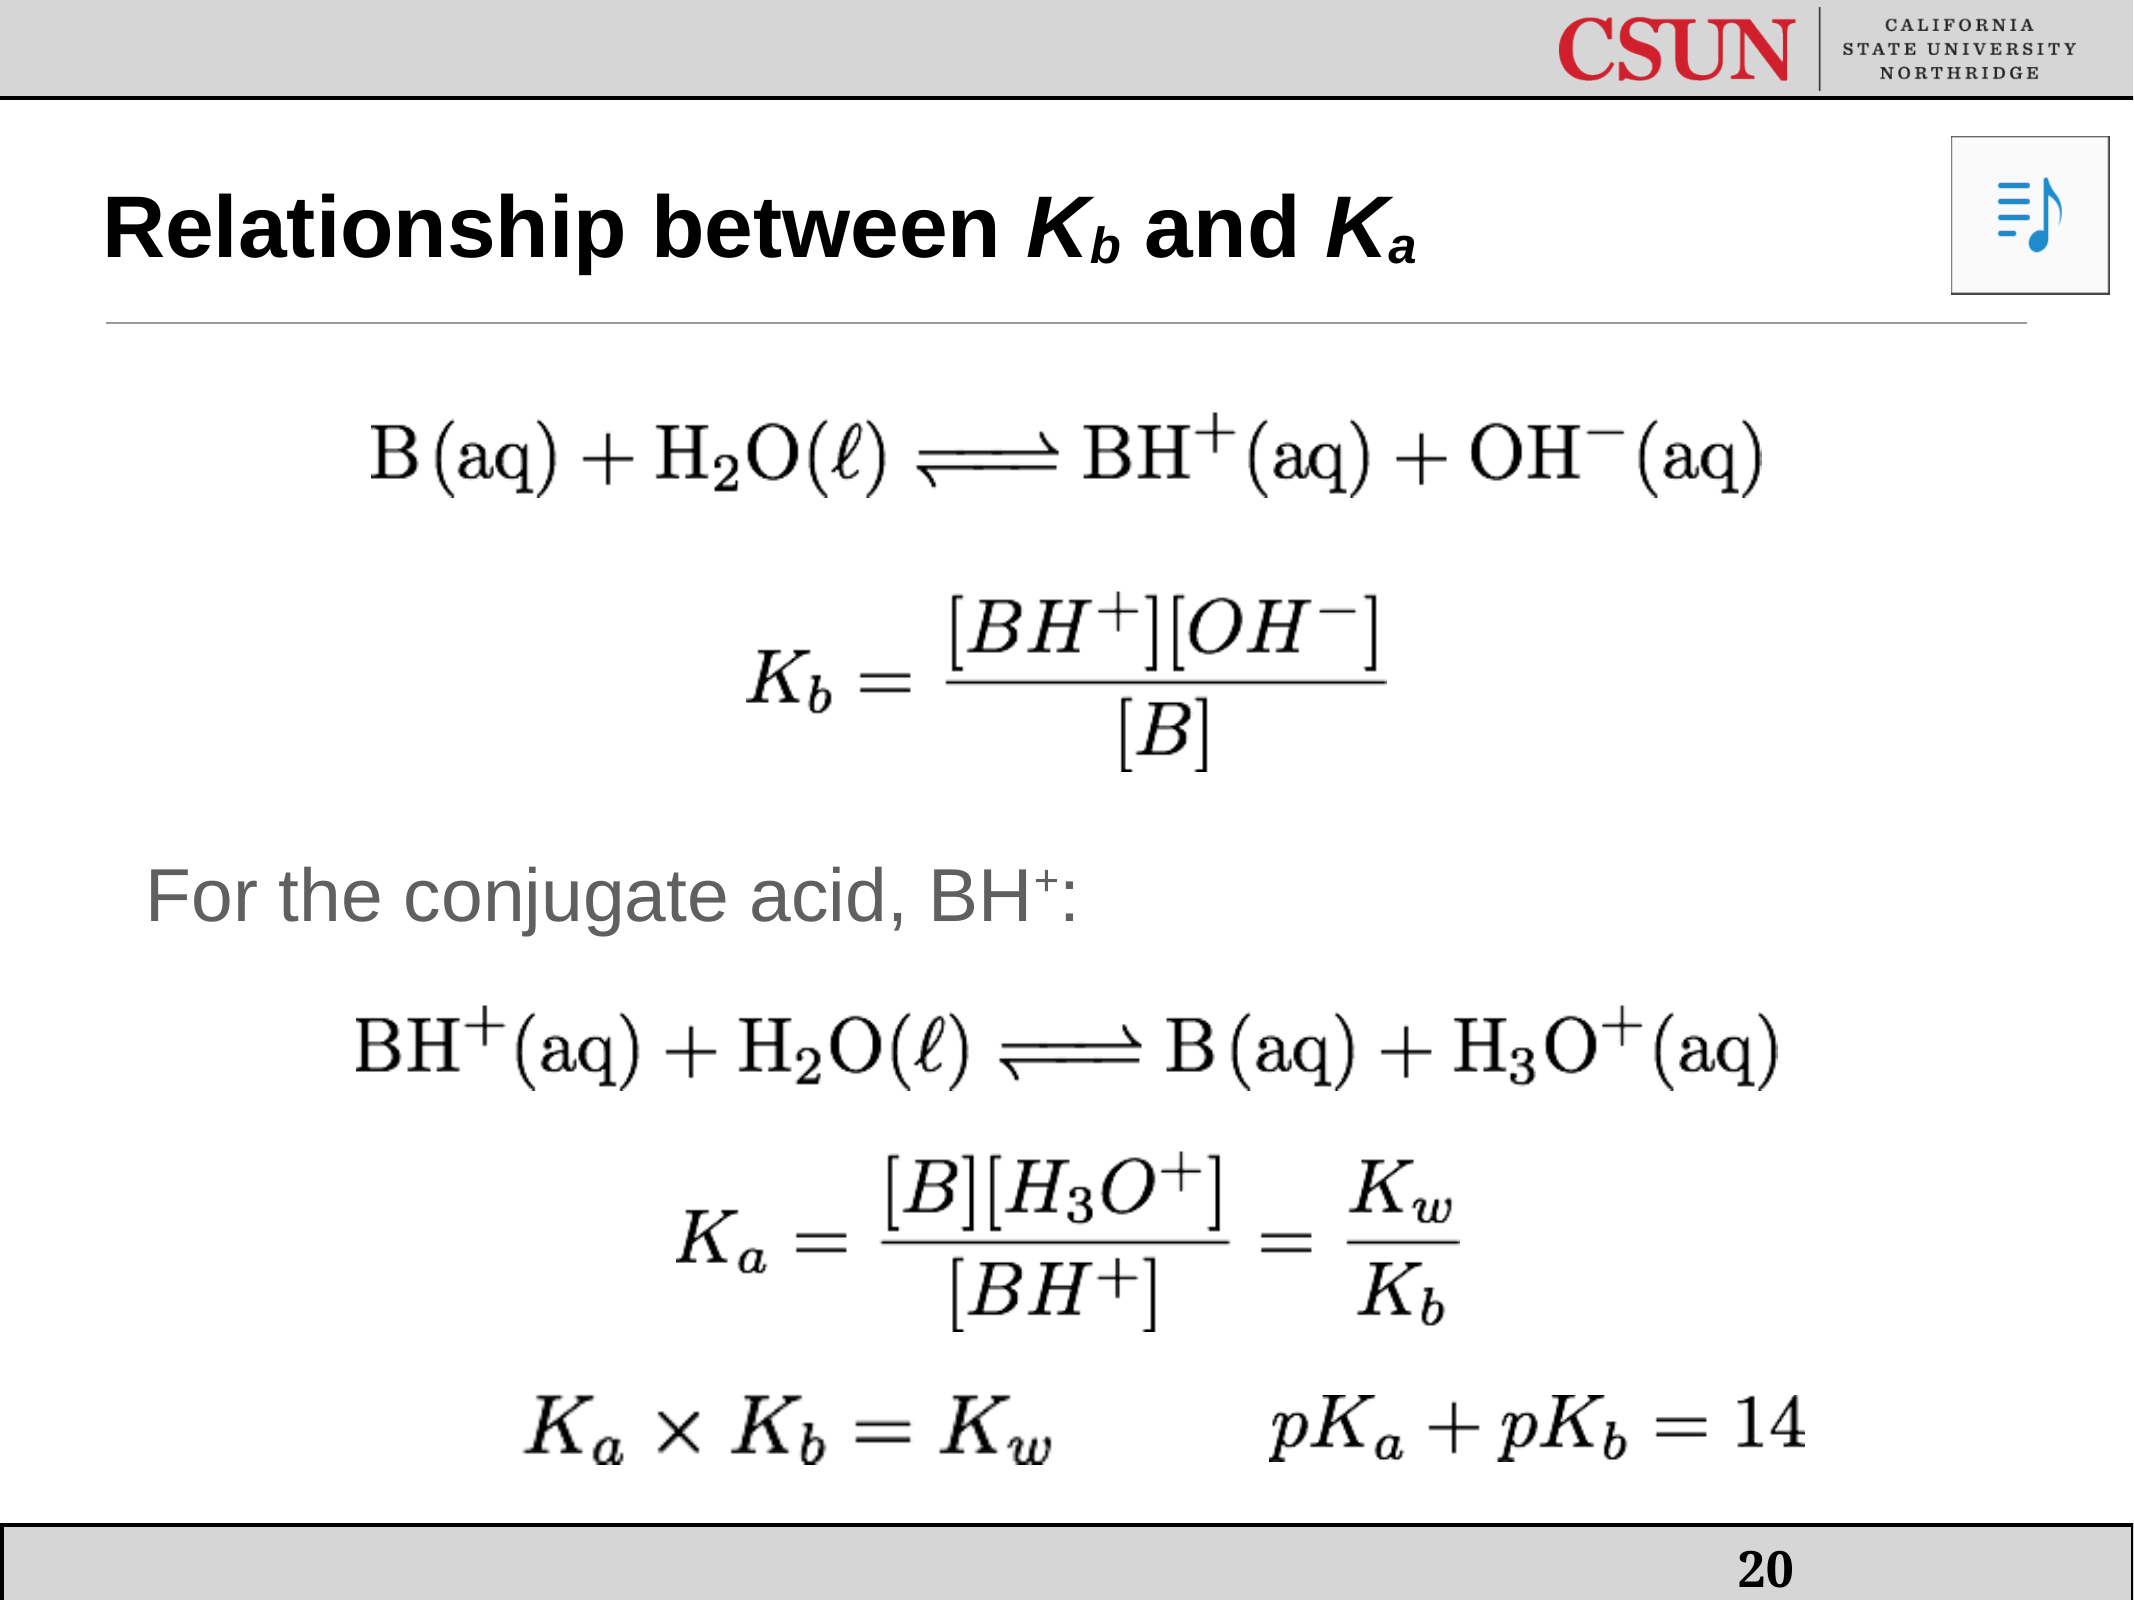

# Relationship between Kb and Ka
For the conjugate acid, BH+:
20